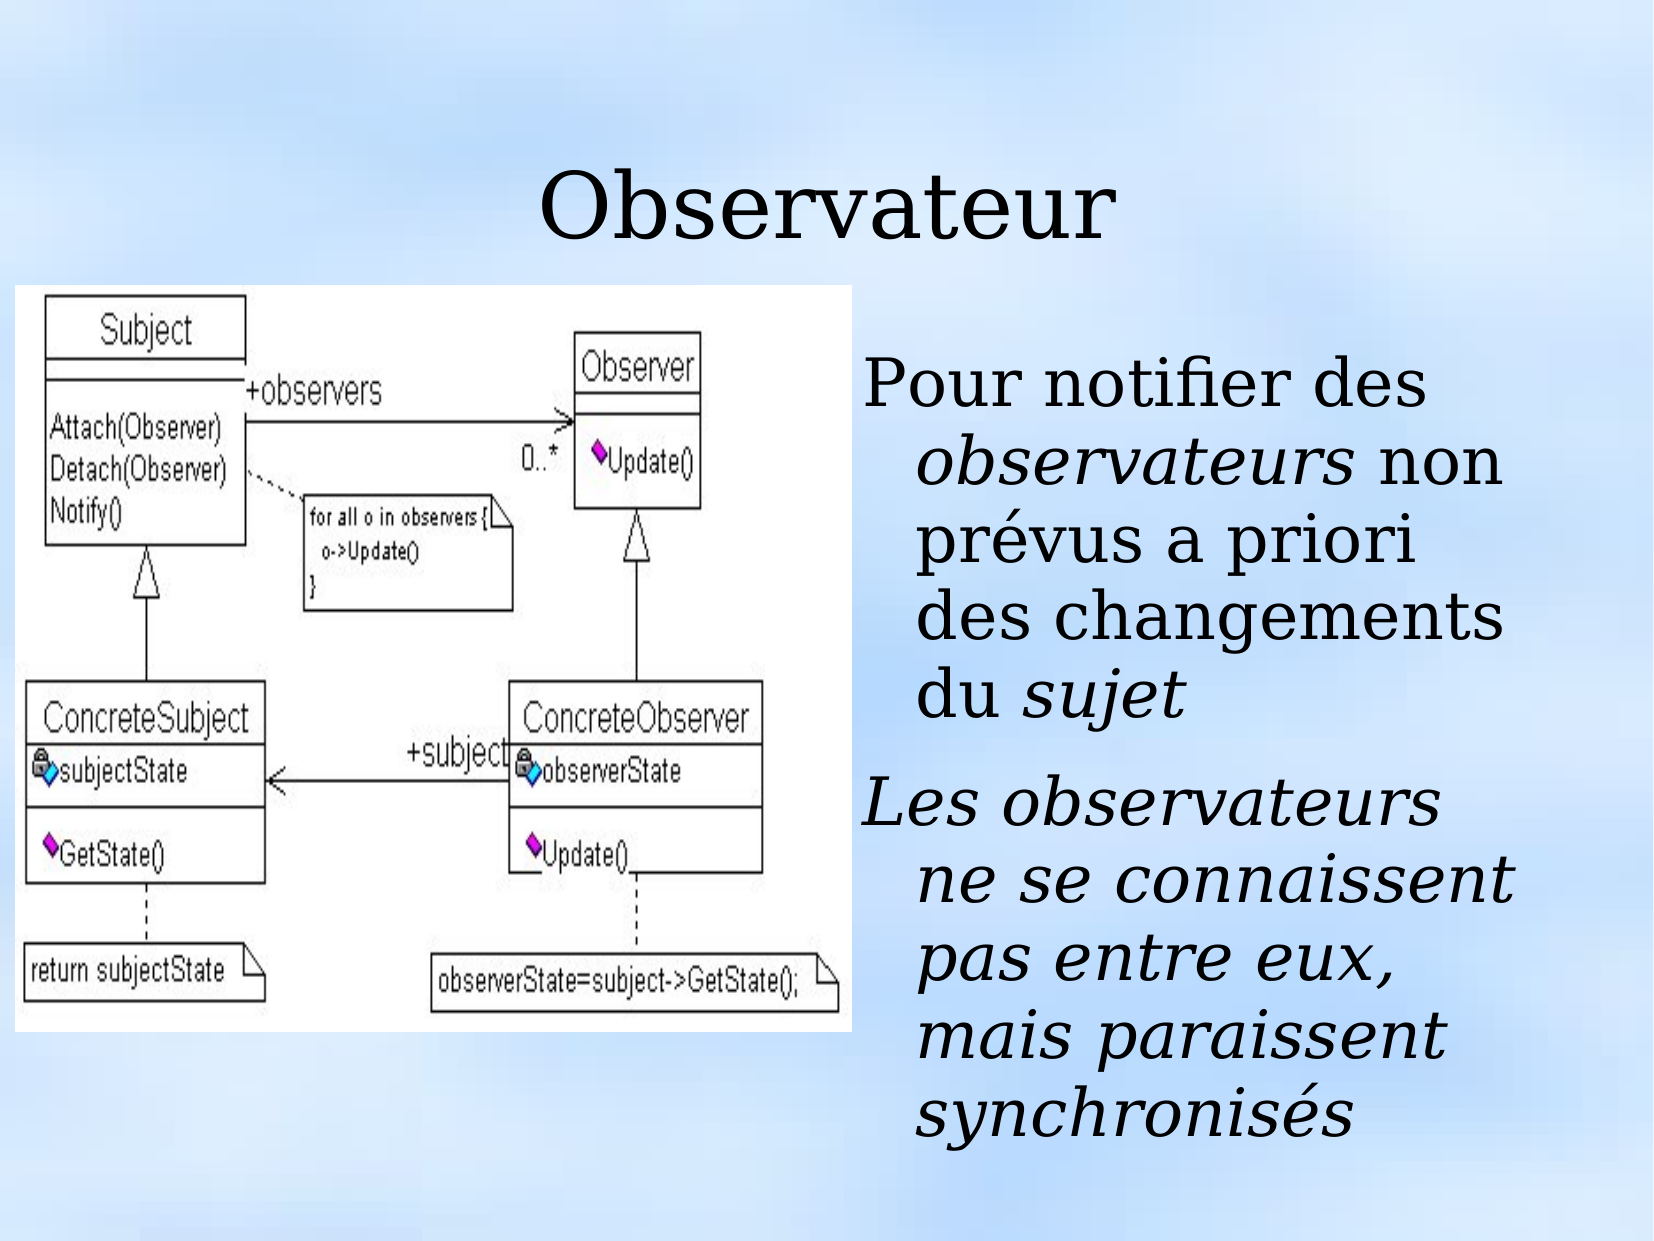

# Observateur
Pour notifier des observateurs non prévus a priori des changements du sujet
Les observateurs ne se connaissent pas entre eux, mais paraissent synchronisés